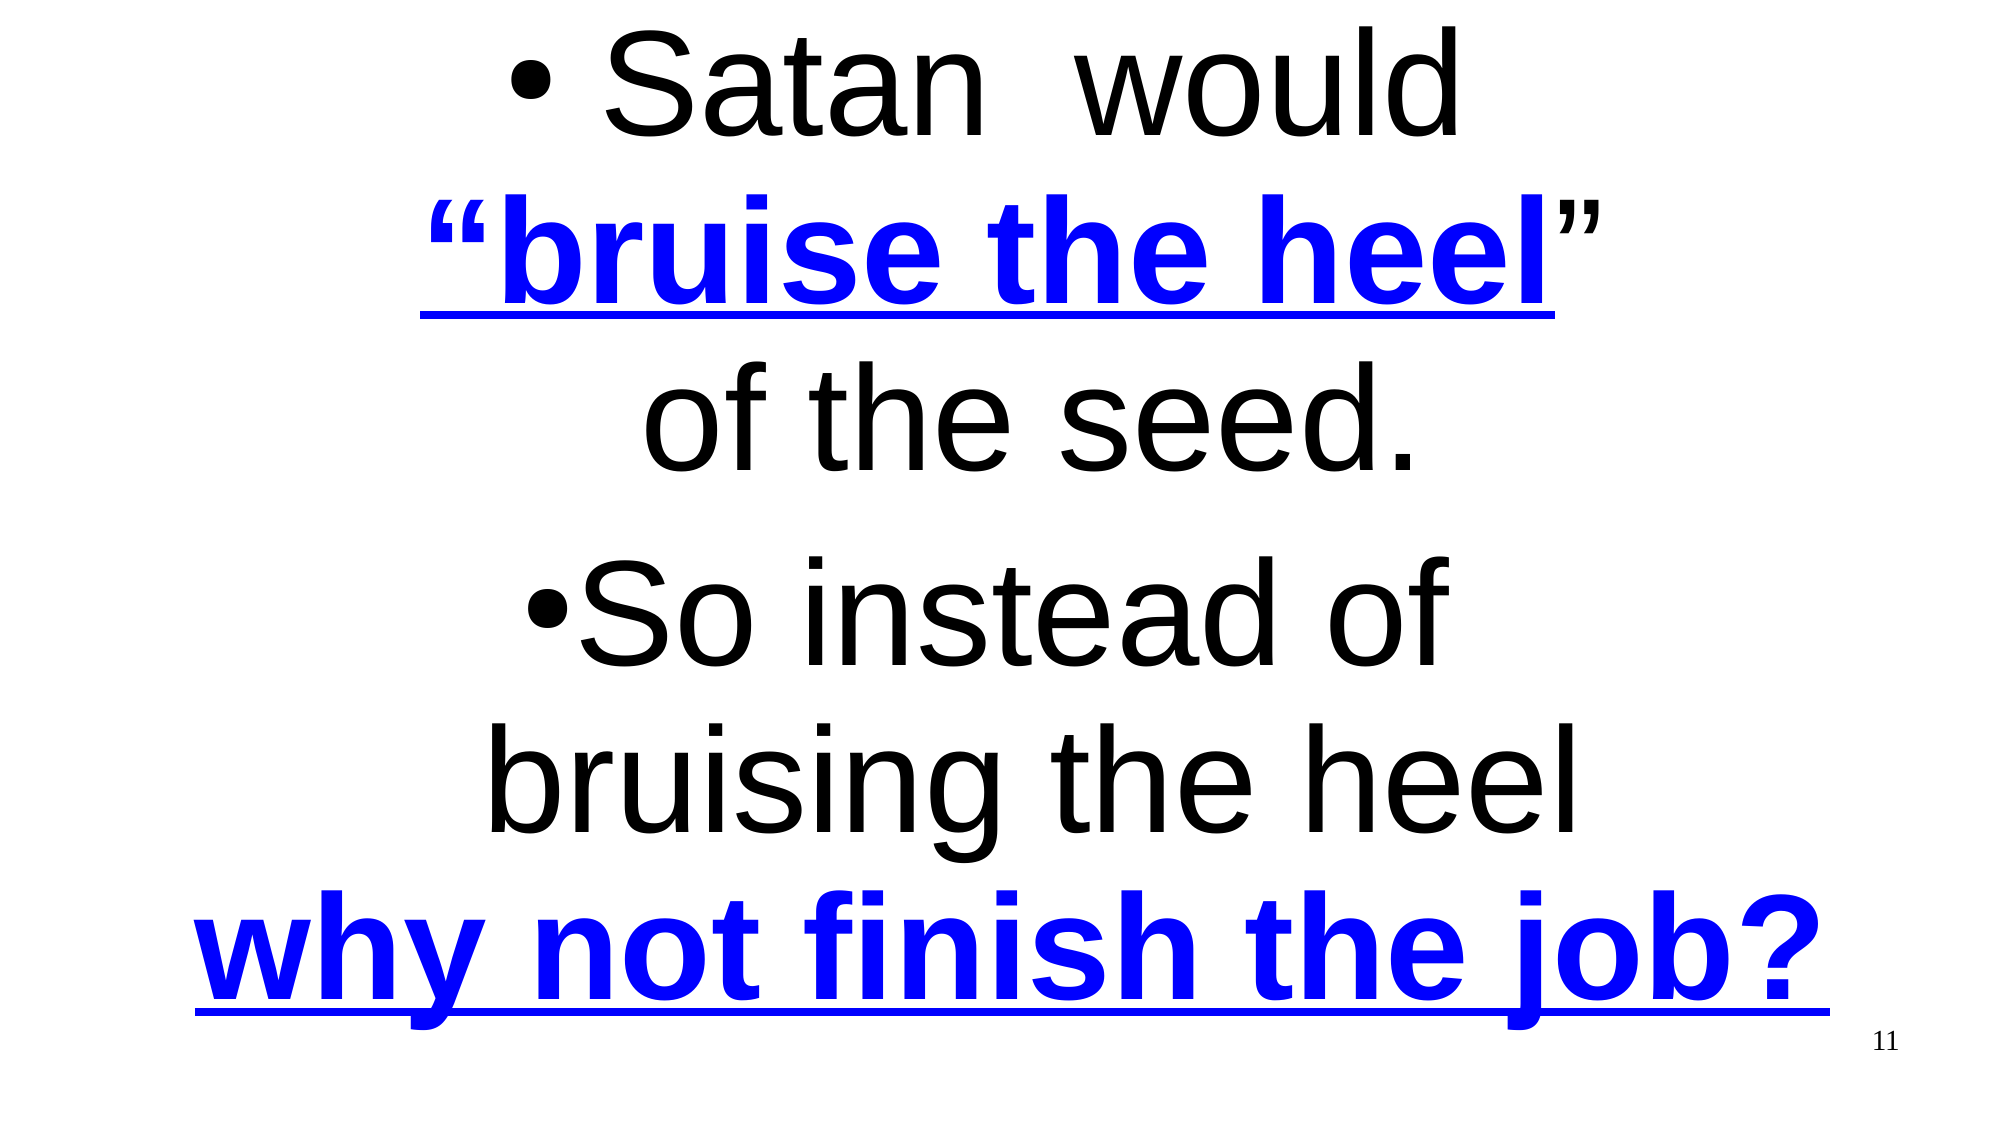

# Satan would “bruise the heel” of the seed.
So instead of
bruising the heel
why not finish the job?
11